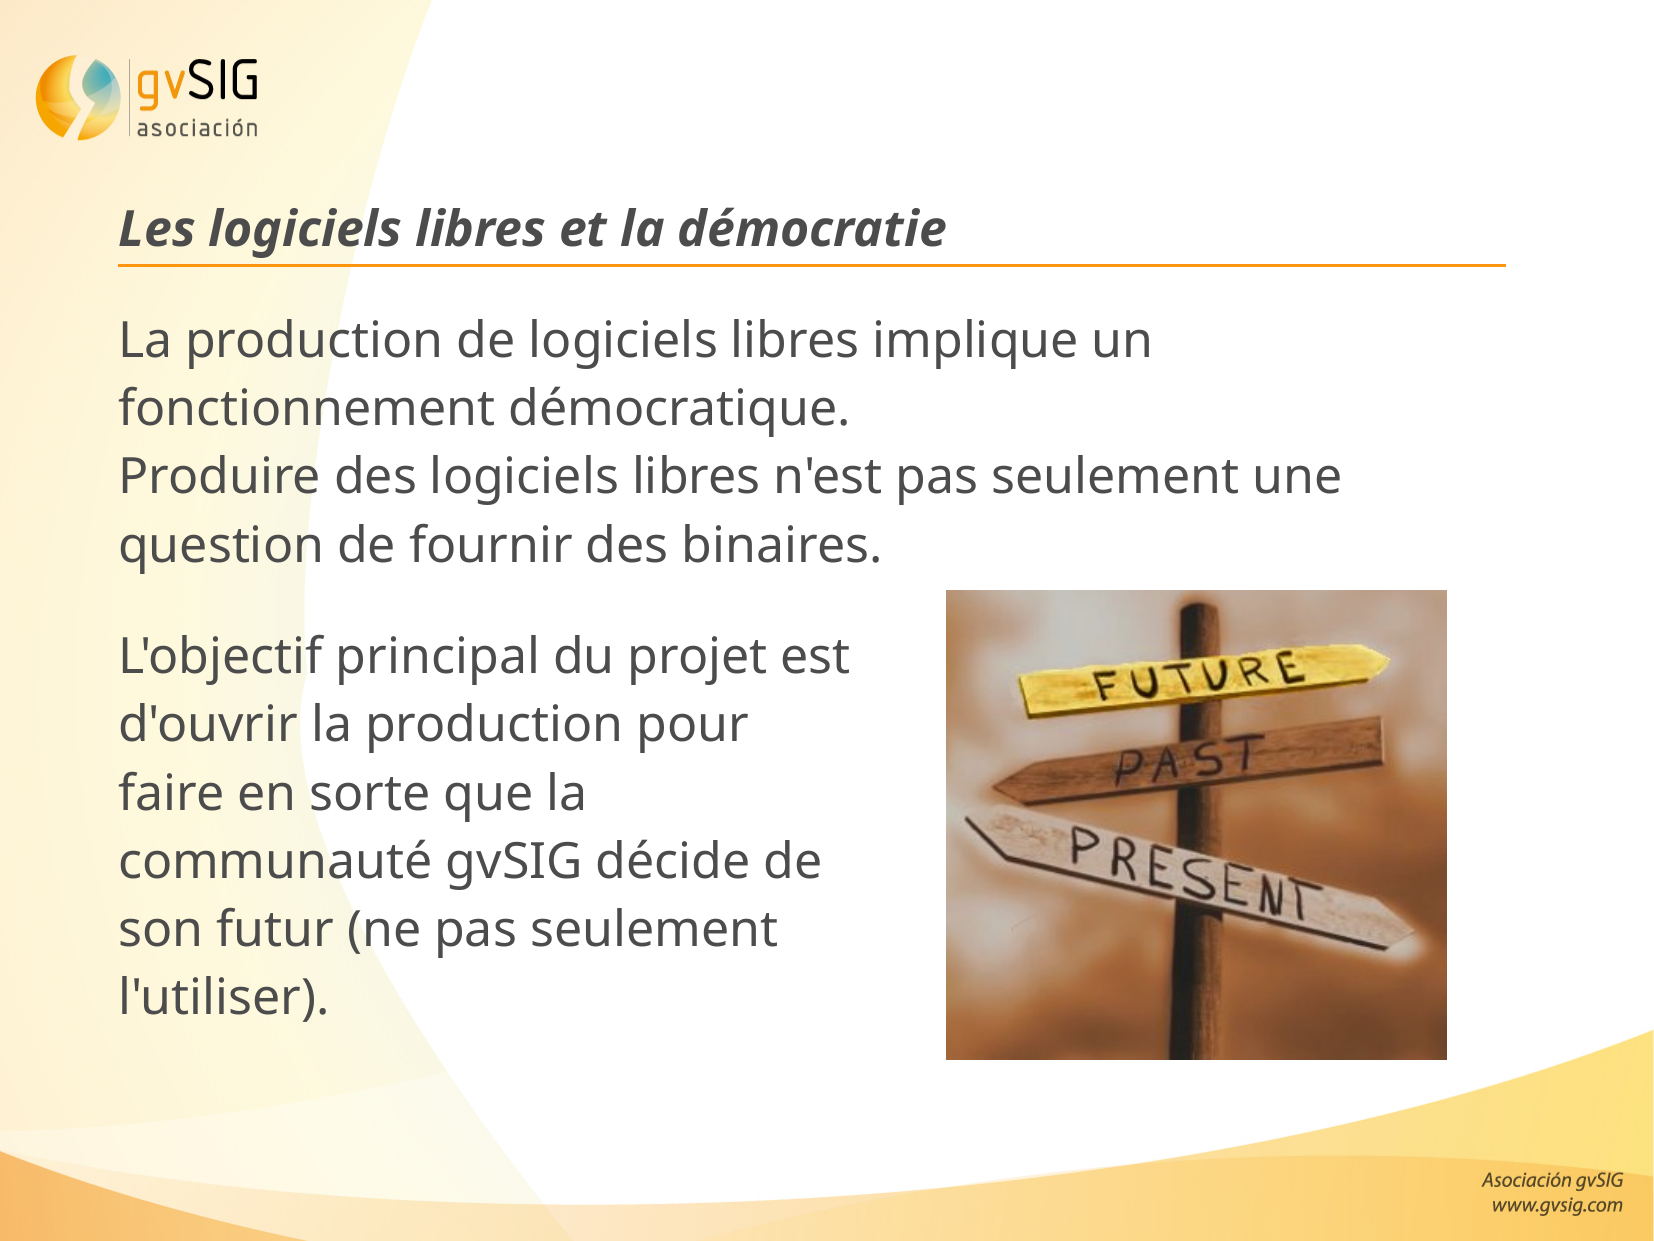

# Les logiciels libres et la démocratie
La production de logiciels libres implique un fonctionnement démocratique.
Produire des logiciels libres n'est pas seulement une question de fournir des binaires.
L'objectif principal du projet est d'ouvrir la production pour faire en sorte que la communauté gvSIG décide de son futur (ne pas seulement l'utiliser).